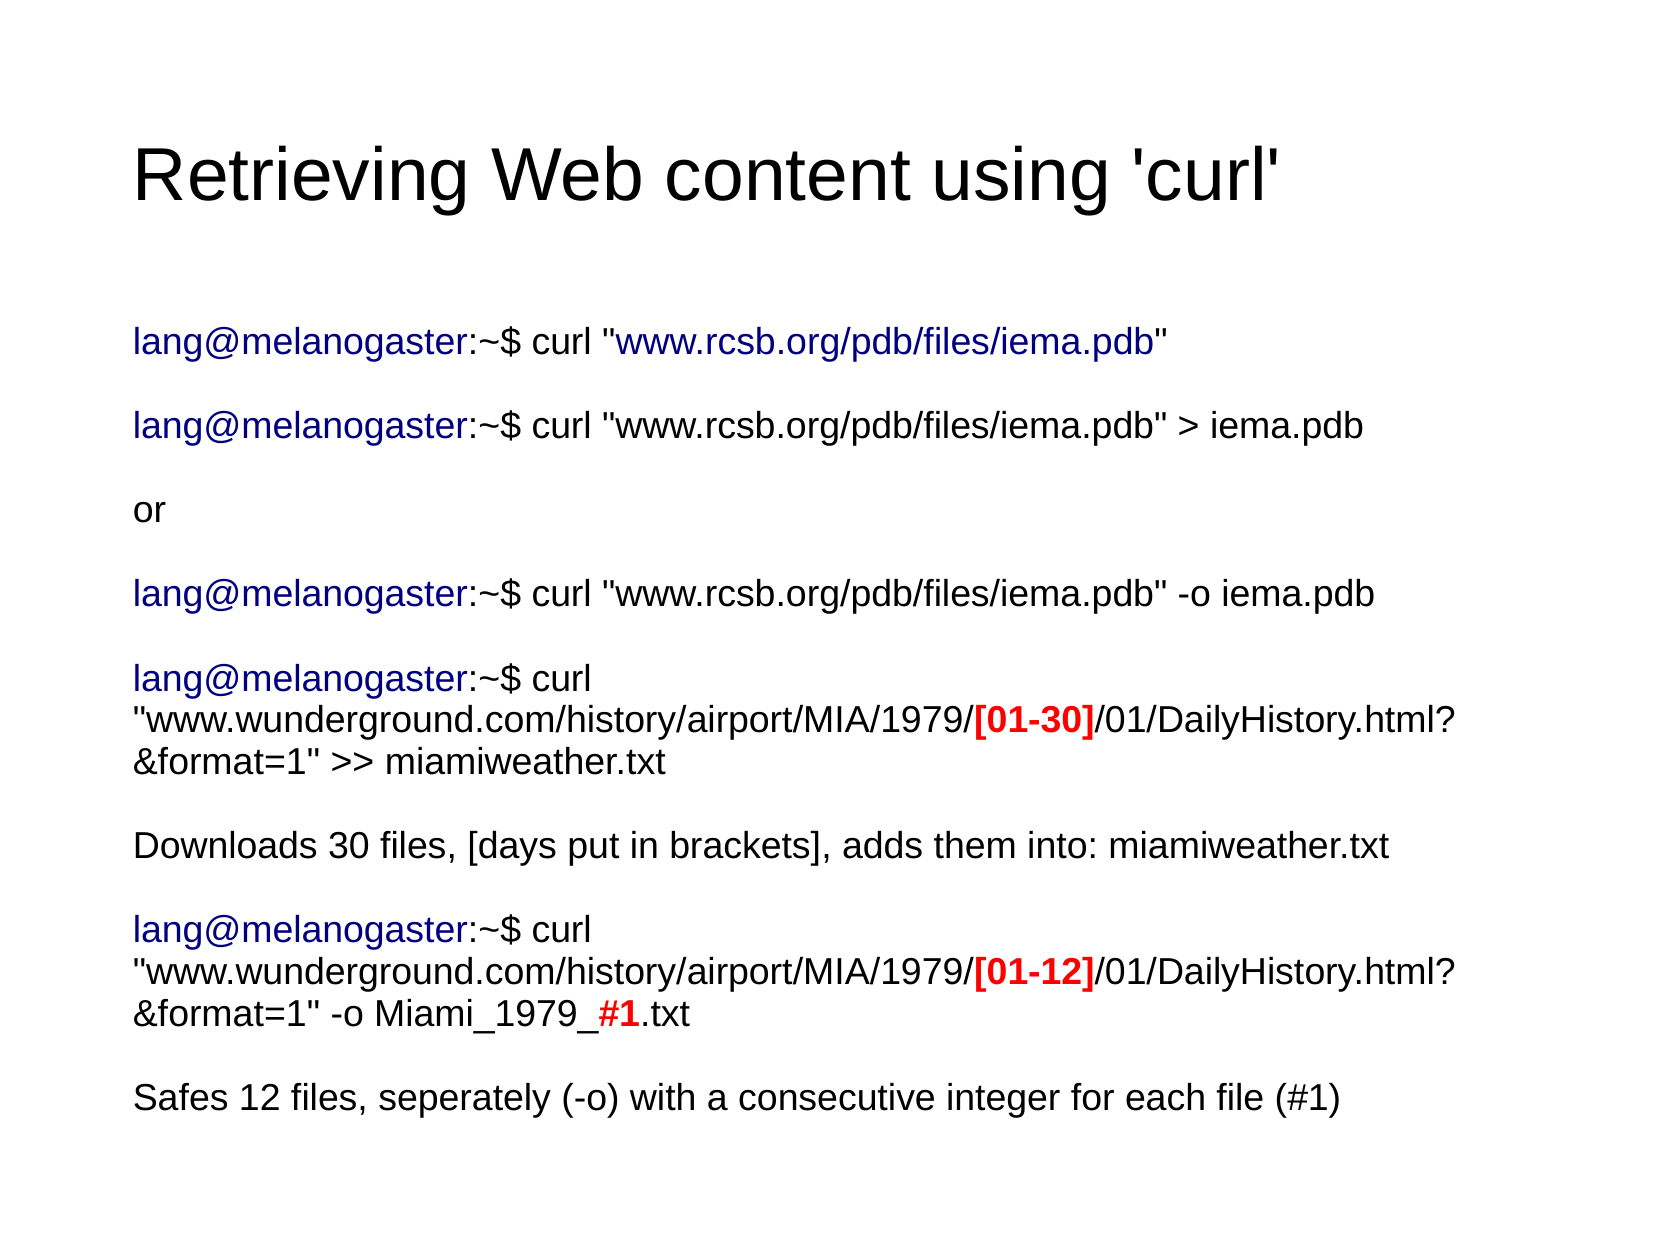

Retrieving Web content using 'curl'
lang@melanogaster:~$ curl "www.rcsb.org/pdb/files/iema.pdb"
lang@melanogaster:~$ curl "www.rcsb.org/pdb/files/iema.pdb" > iema.pdb
or
lang@melanogaster:~$ curl "www.rcsb.org/pdb/files/iema.pdb" -o iema.pdb
lang@melanogaster:~$ curl "www.wunderground.com/history/airport/MIA/1979/[01-30]/01/DailyHistory.html?&format=1" >> miamiweather.txt
Downloads 30 files, [days put in brackets], adds them into: miamiweather.txt
lang@melanogaster:~$ curl "www.wunderground.com/history/airport/MIA/1979/[01-12]/01/DailyHistory.html?&format=1" -o Miami_1979_#1.txt
Safes 12 files, seperately (-o) with a consecutive integer for each file (#1)